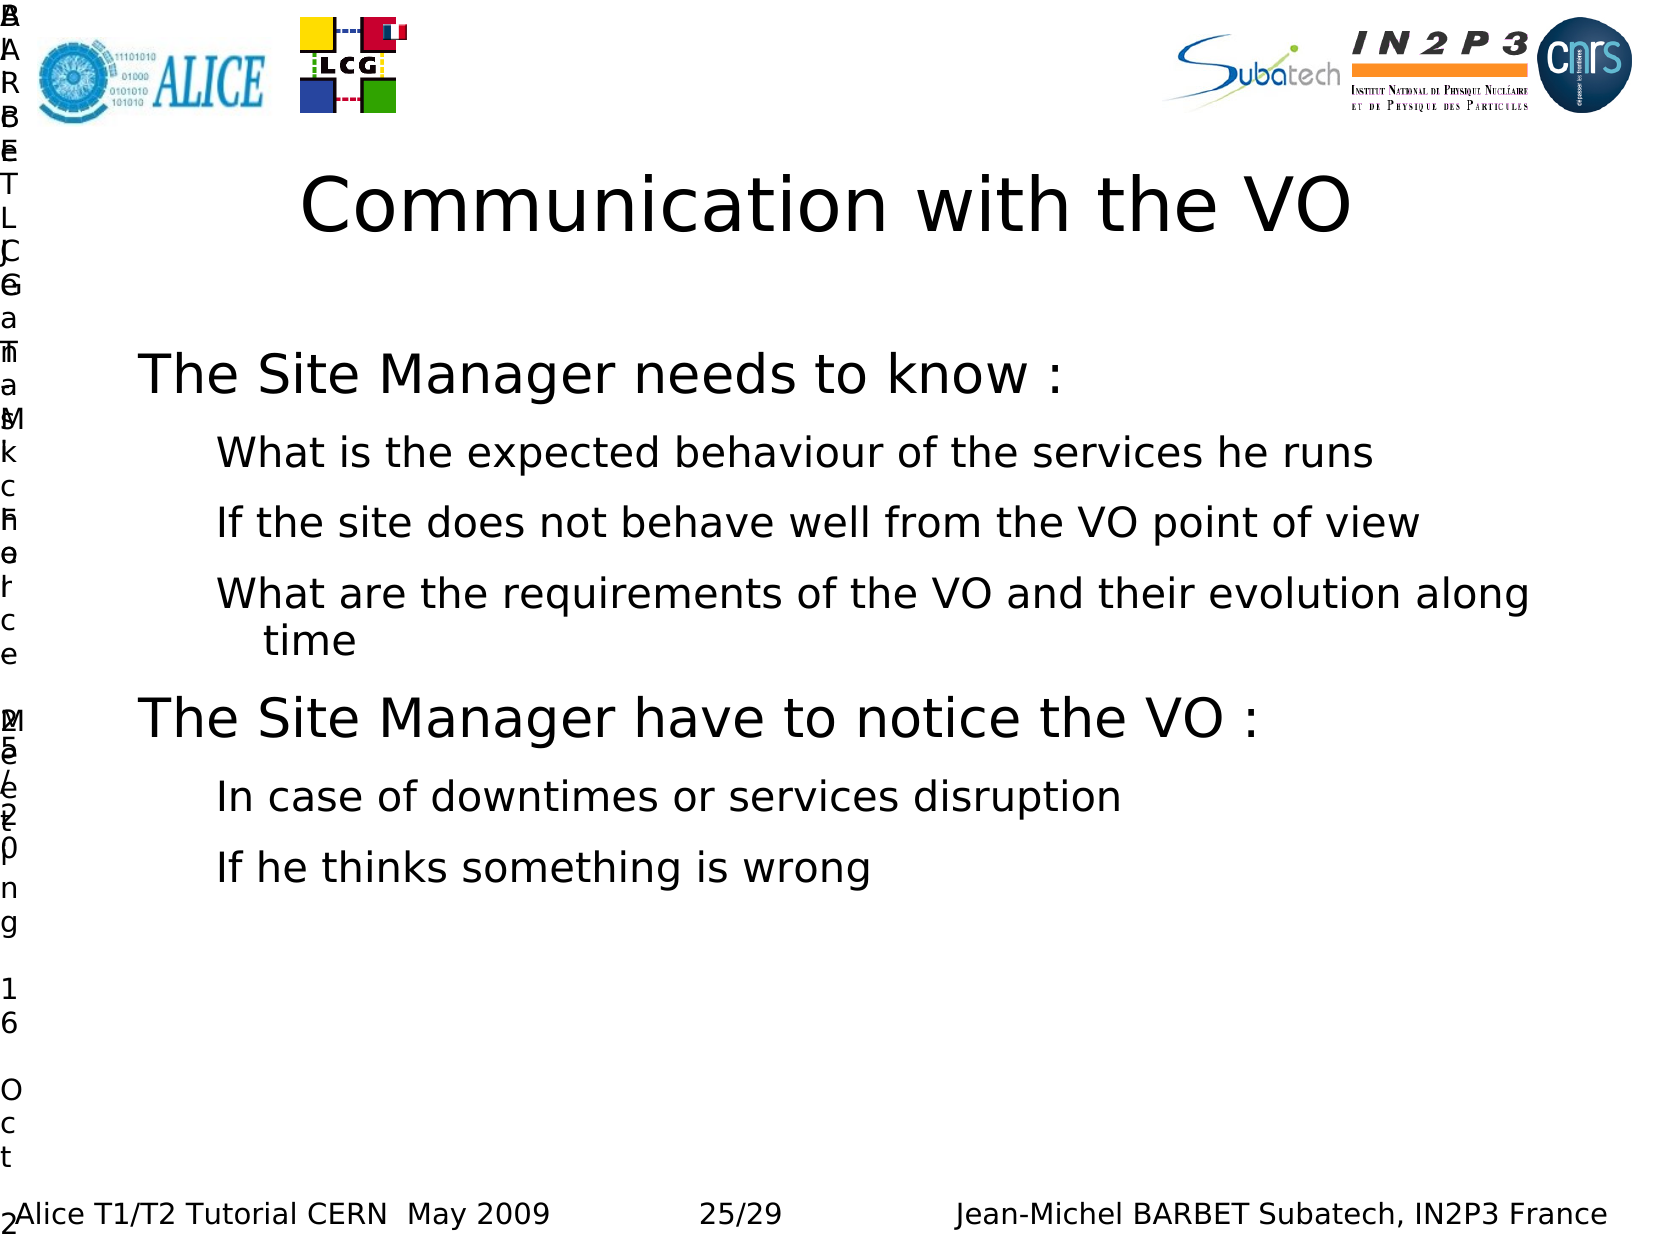

# Communication with the VO
The Site Manager needs to know :
What is the expected behaviour of the services he runs
If the site does not behave well from the VO point of view
What are the requirements of the VO and their evolution along time
The Site Manager have to notice the VO :
In case of downtimes or services disruption
If he thinks something is wrong